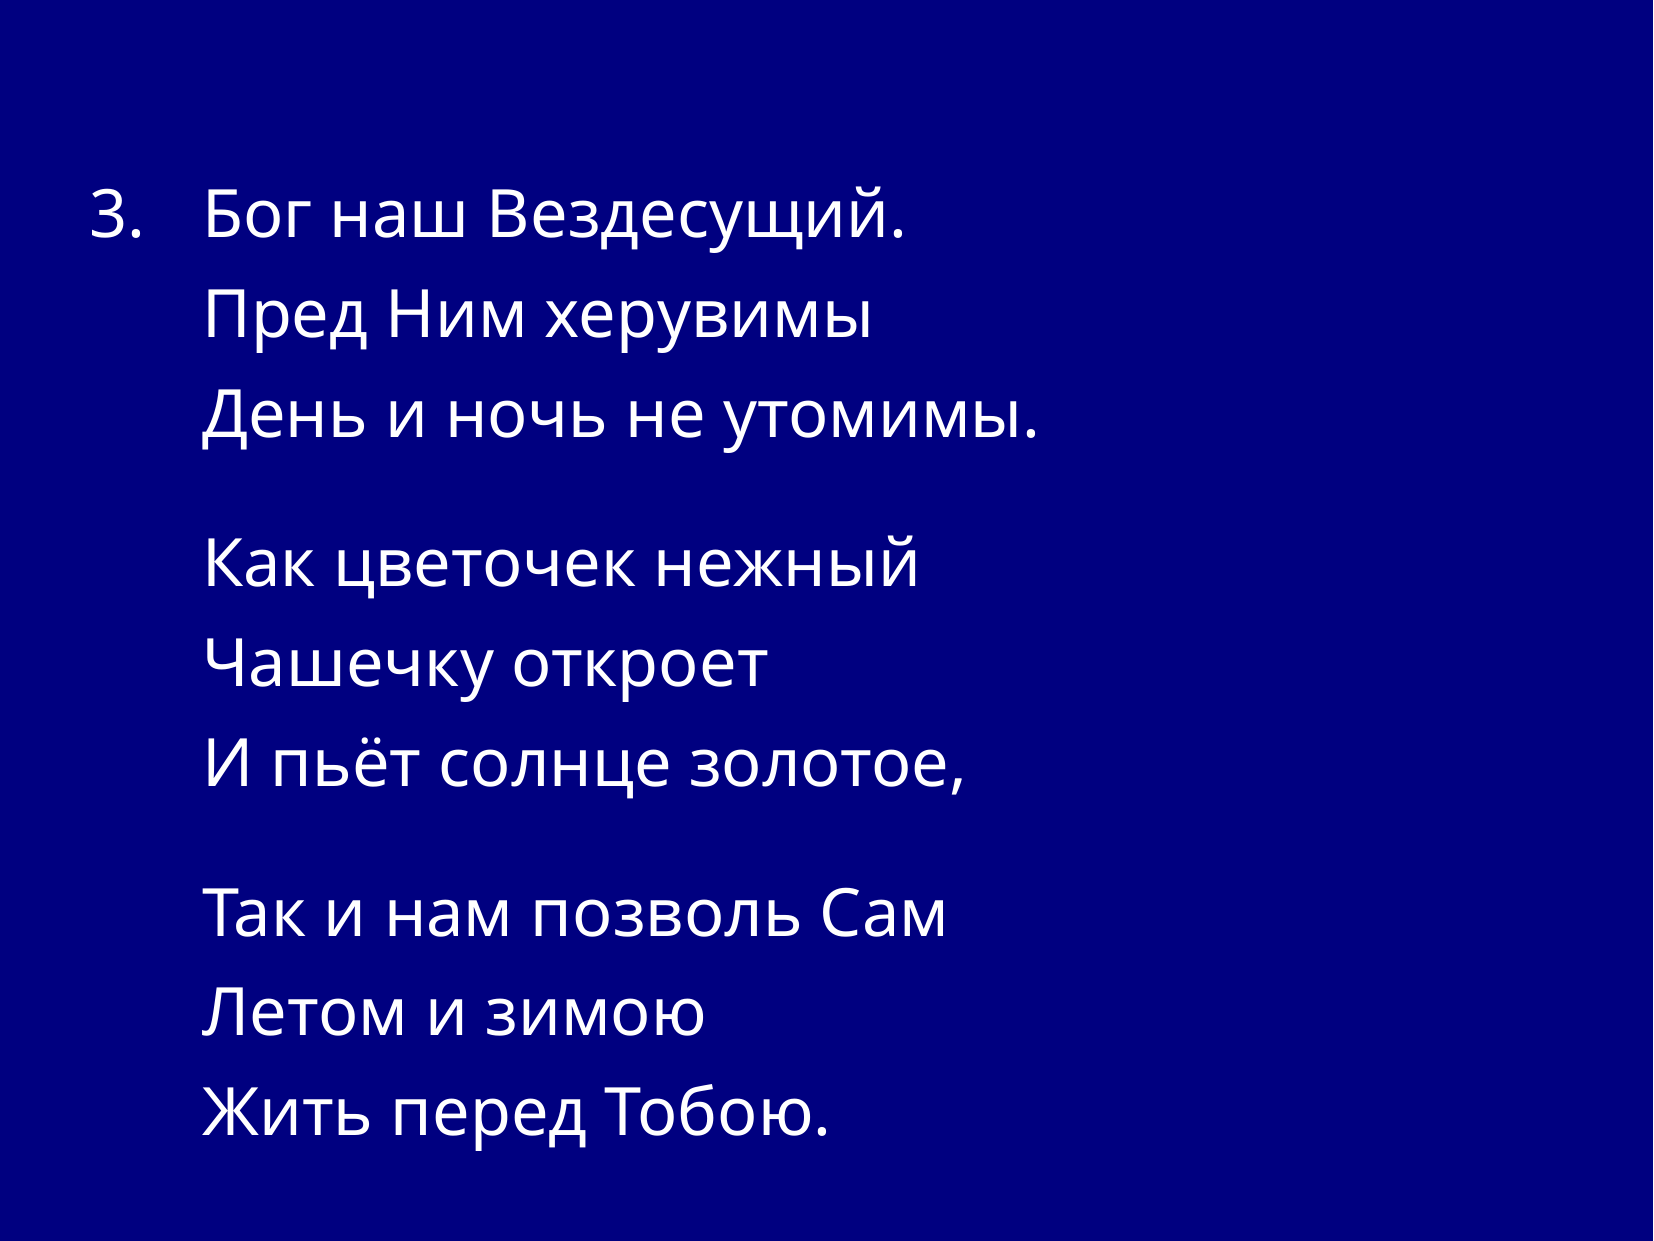

3.	Бог наш Вездесущий.
	Пред Ним херувимы
	День и ночь не утомимы.
	Как цветочек нежный
	Чашечку откроет
	И пьёт солнце золотое,
	Так и нам позволь Сам
	Летом и зимою
	Жить перед Тобою.